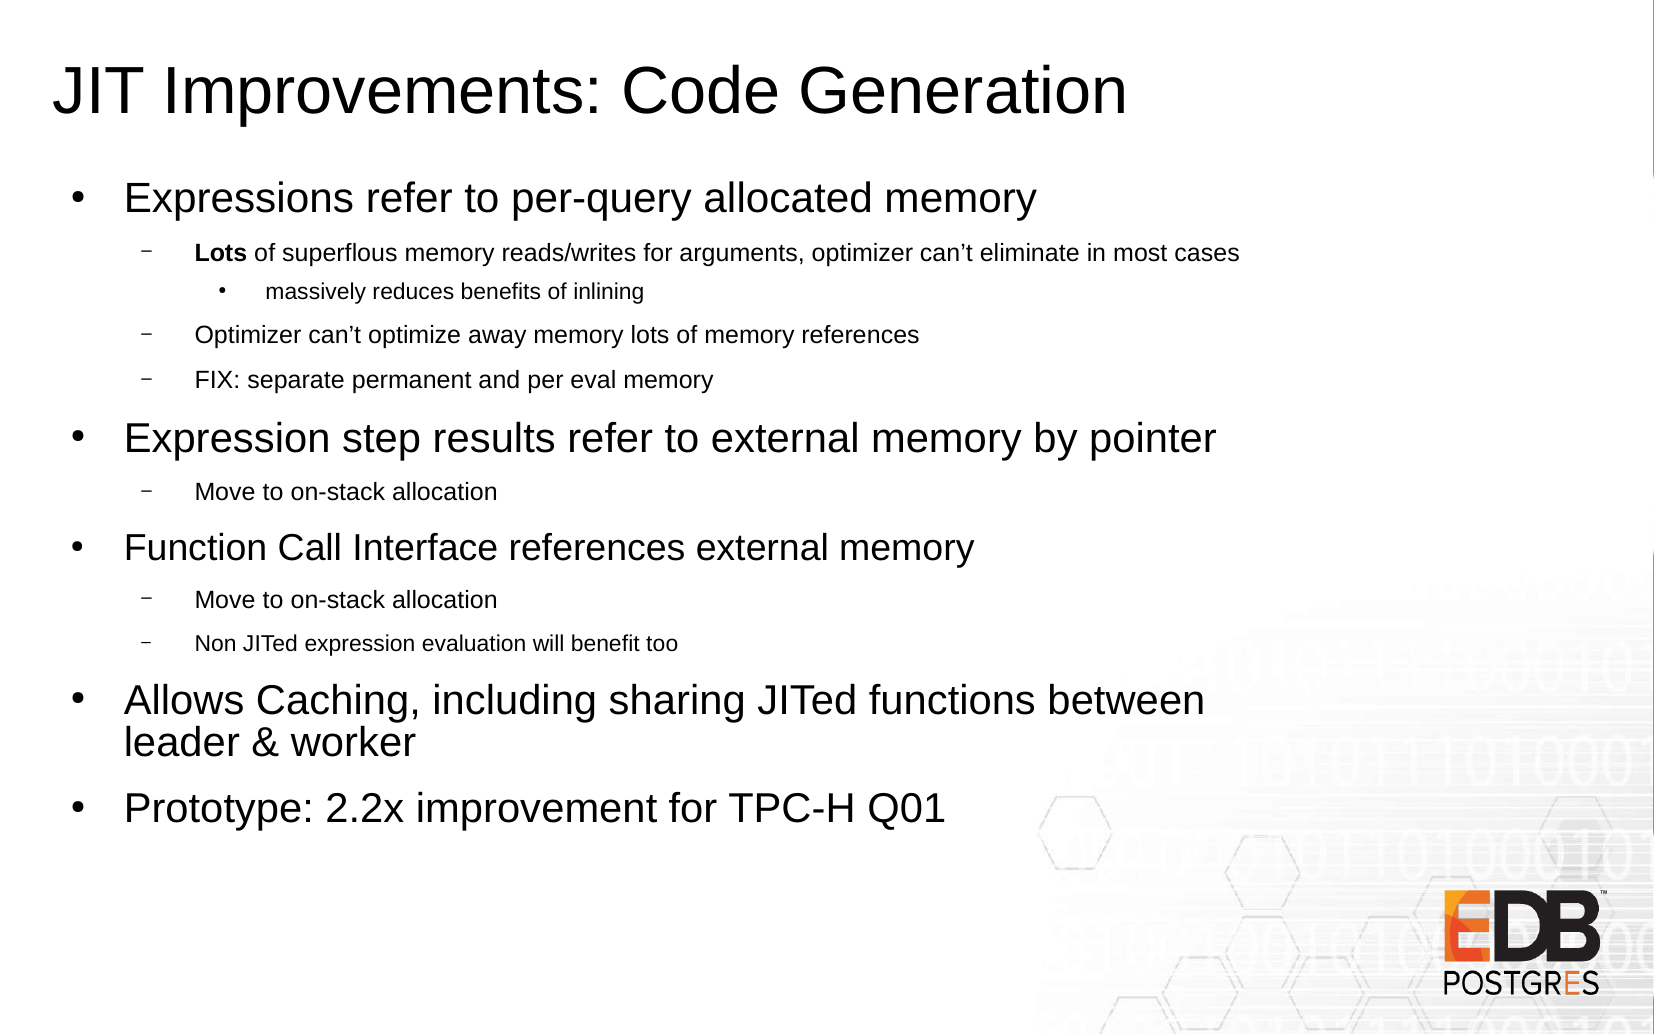

# JIT Improvements: Code Generation
Expressions refer to per-query allocated memory
Lots of superflous memory reads/writes for arguments, optimizer can’t eliminate in most cases
massively reduces benefits of inlining
Optimizer can’t optimize away memory lots of memory references
FIX: separate permanent and per eval memory
Expression step results refer to external memory by pointer
Move to on-stack allocation
Function Call Interface references external memory
Move to on-stack allocation
Non JITed expression evaluation will benefit too
Allows Caching, including sharing JITed functions between leader & worker
Prototype: 2.2x improvement for TPC-H Q01